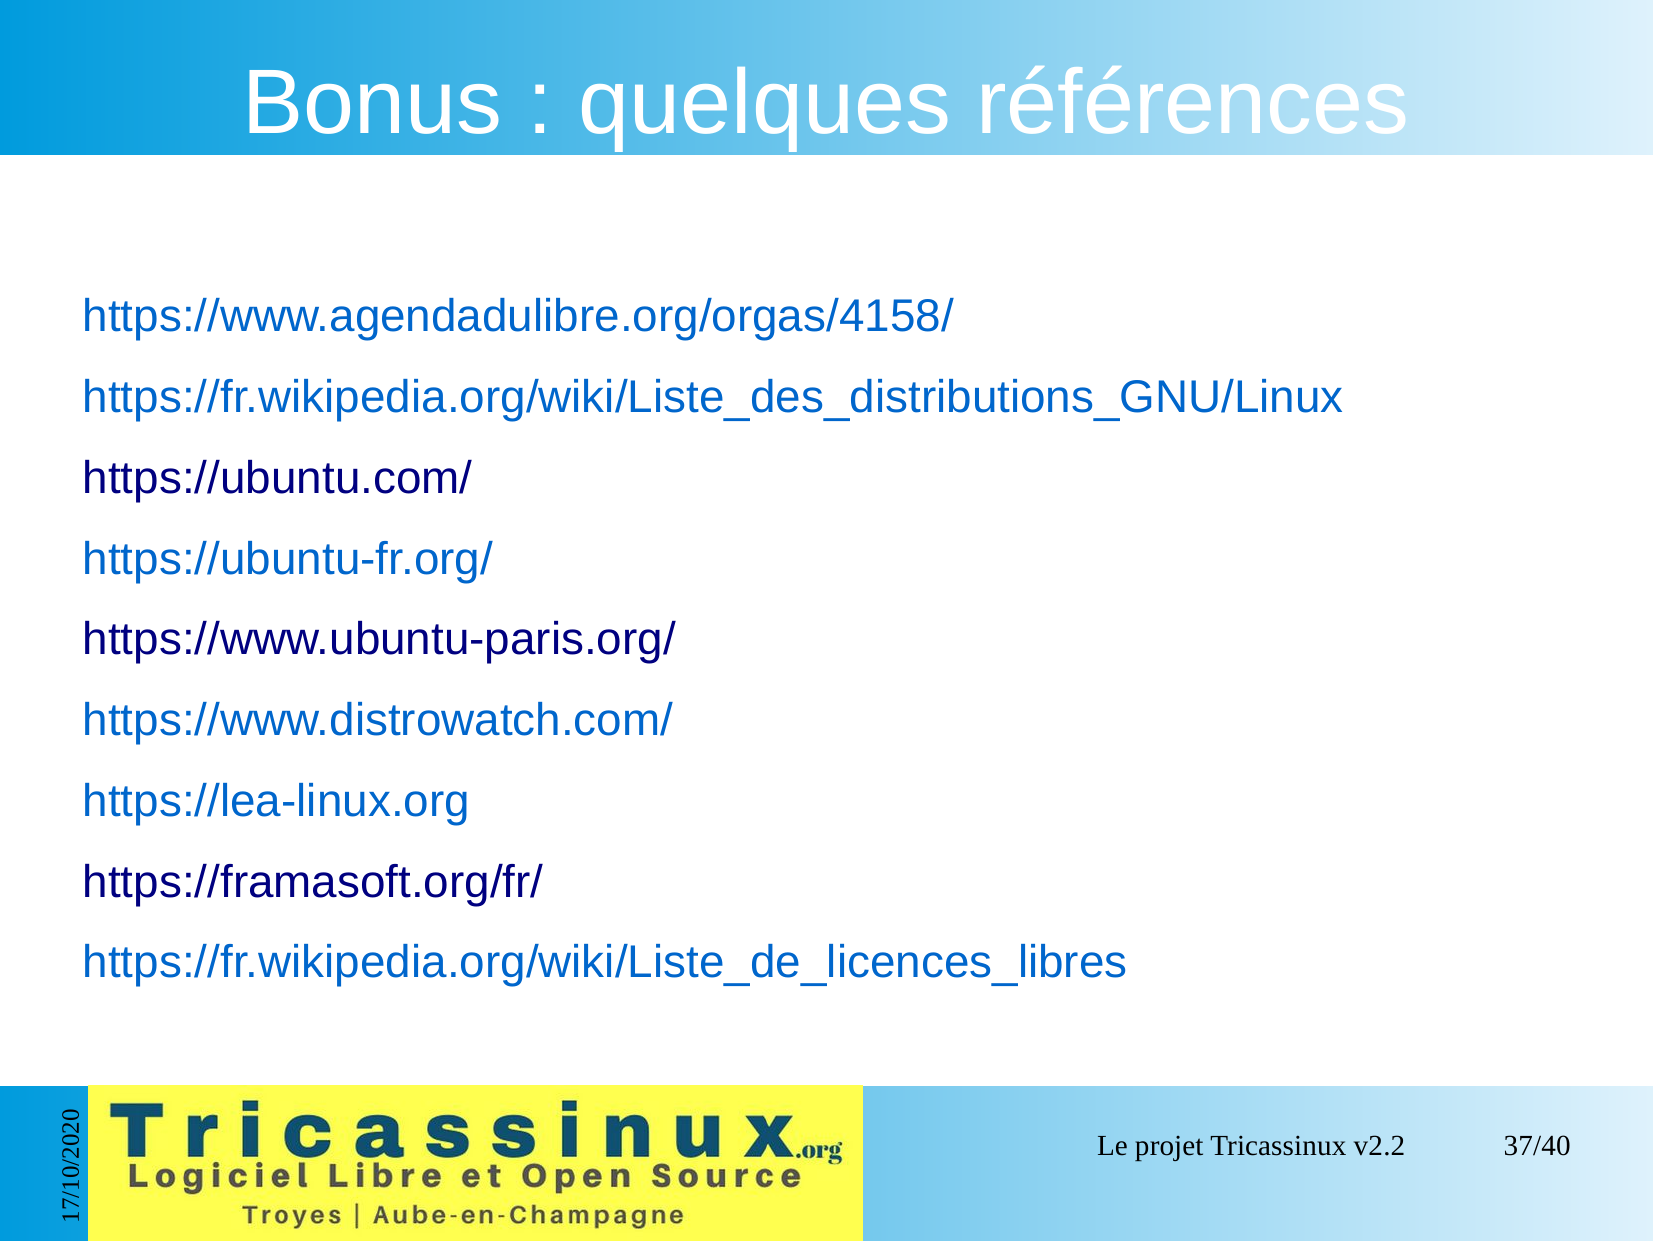

# Bonus : quelques références
https://www.agendadulibre.org/orgas/4158/
https://fr.wikipedia.org/wiki/Liste_des_distributions_GNU/Linux
https://ubuntu.com/
https://ubuntu-fr.org/
https://www.ubuntu-paris.org/
https://www.distrowatch.com/
https://lea-linux.org
https://framasoft.org/fr/
https://fr.wikipedia.org/wiki/Liste_de_licences_libres
17/10/2020
37